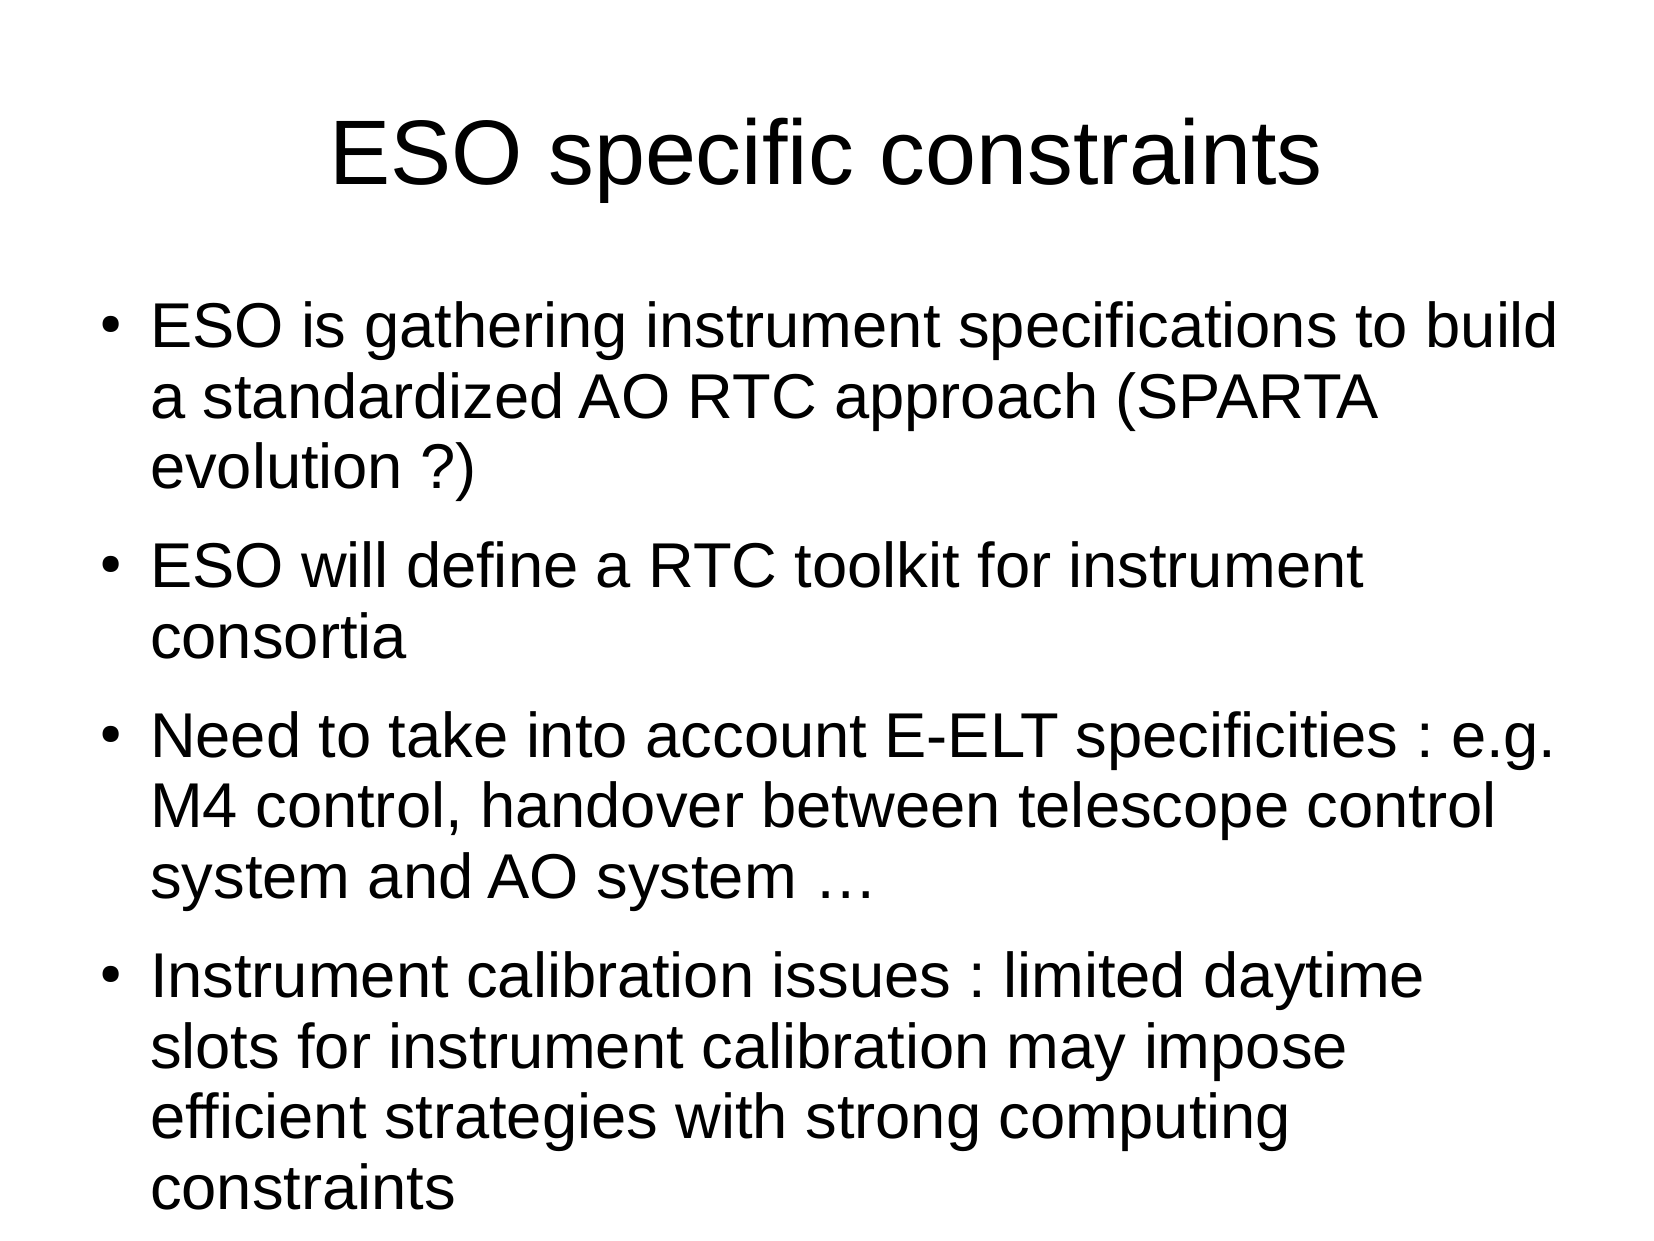

# ESO specific constraints
ESO is gathering instrument specifications to build a standardized AO RTC approach (SPARTA evolution ?)
ESO will define a RTC toolkit for instrument consortia
Need to take into account E-ELT specificities : e.g. M4 control, handover between telescope control system and AO system …
Instrument calibration issues : limited daytime slots for instrument calibration may impose efficient strategies with strong computing constraints